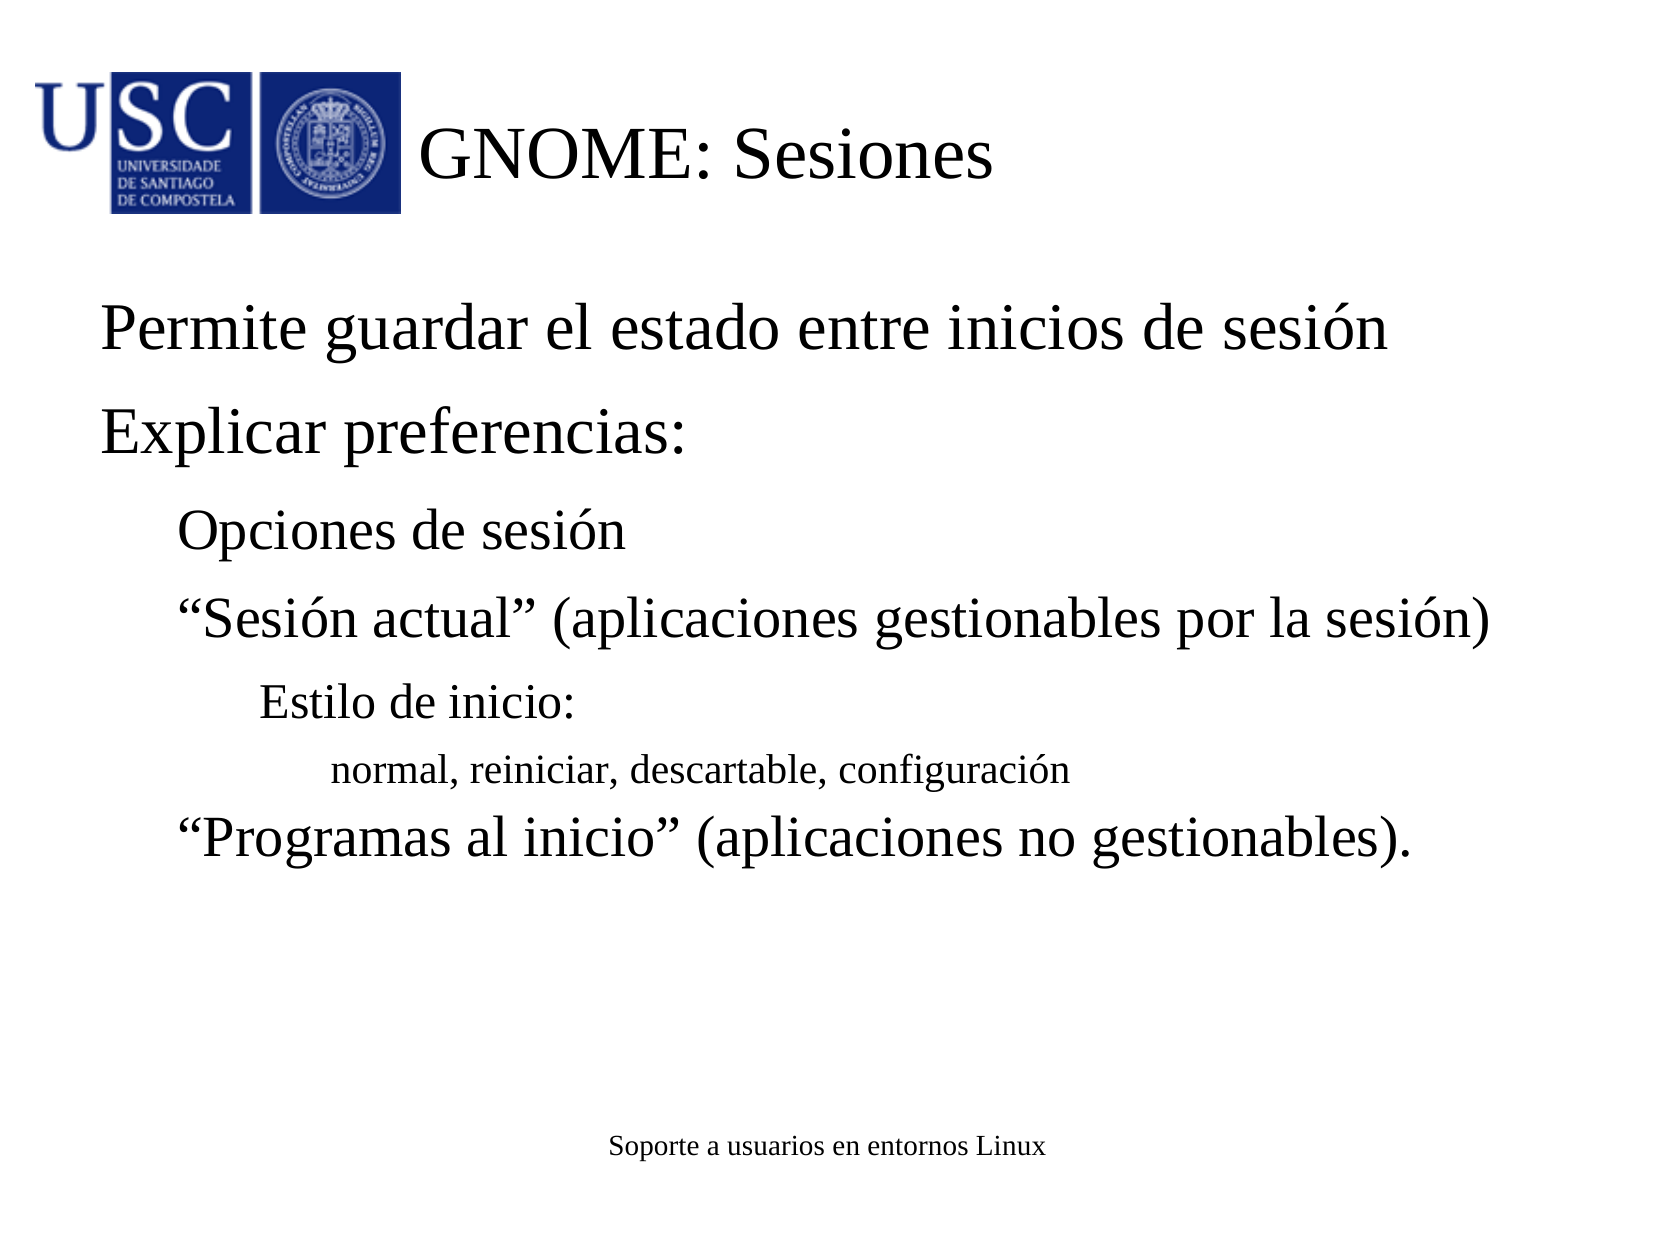

# GNOME: Sesiones
Permite guardar el estado entre inicios de sesión
Explicar preferencias:
Opciones de sesión
“Sesión actual” (aplicaciones gestionables por la sesión)
Estilo de inicio:
normal, reiniciar, descartable, configuración
“Programas al inicio” (aplicaciones no gestionables).